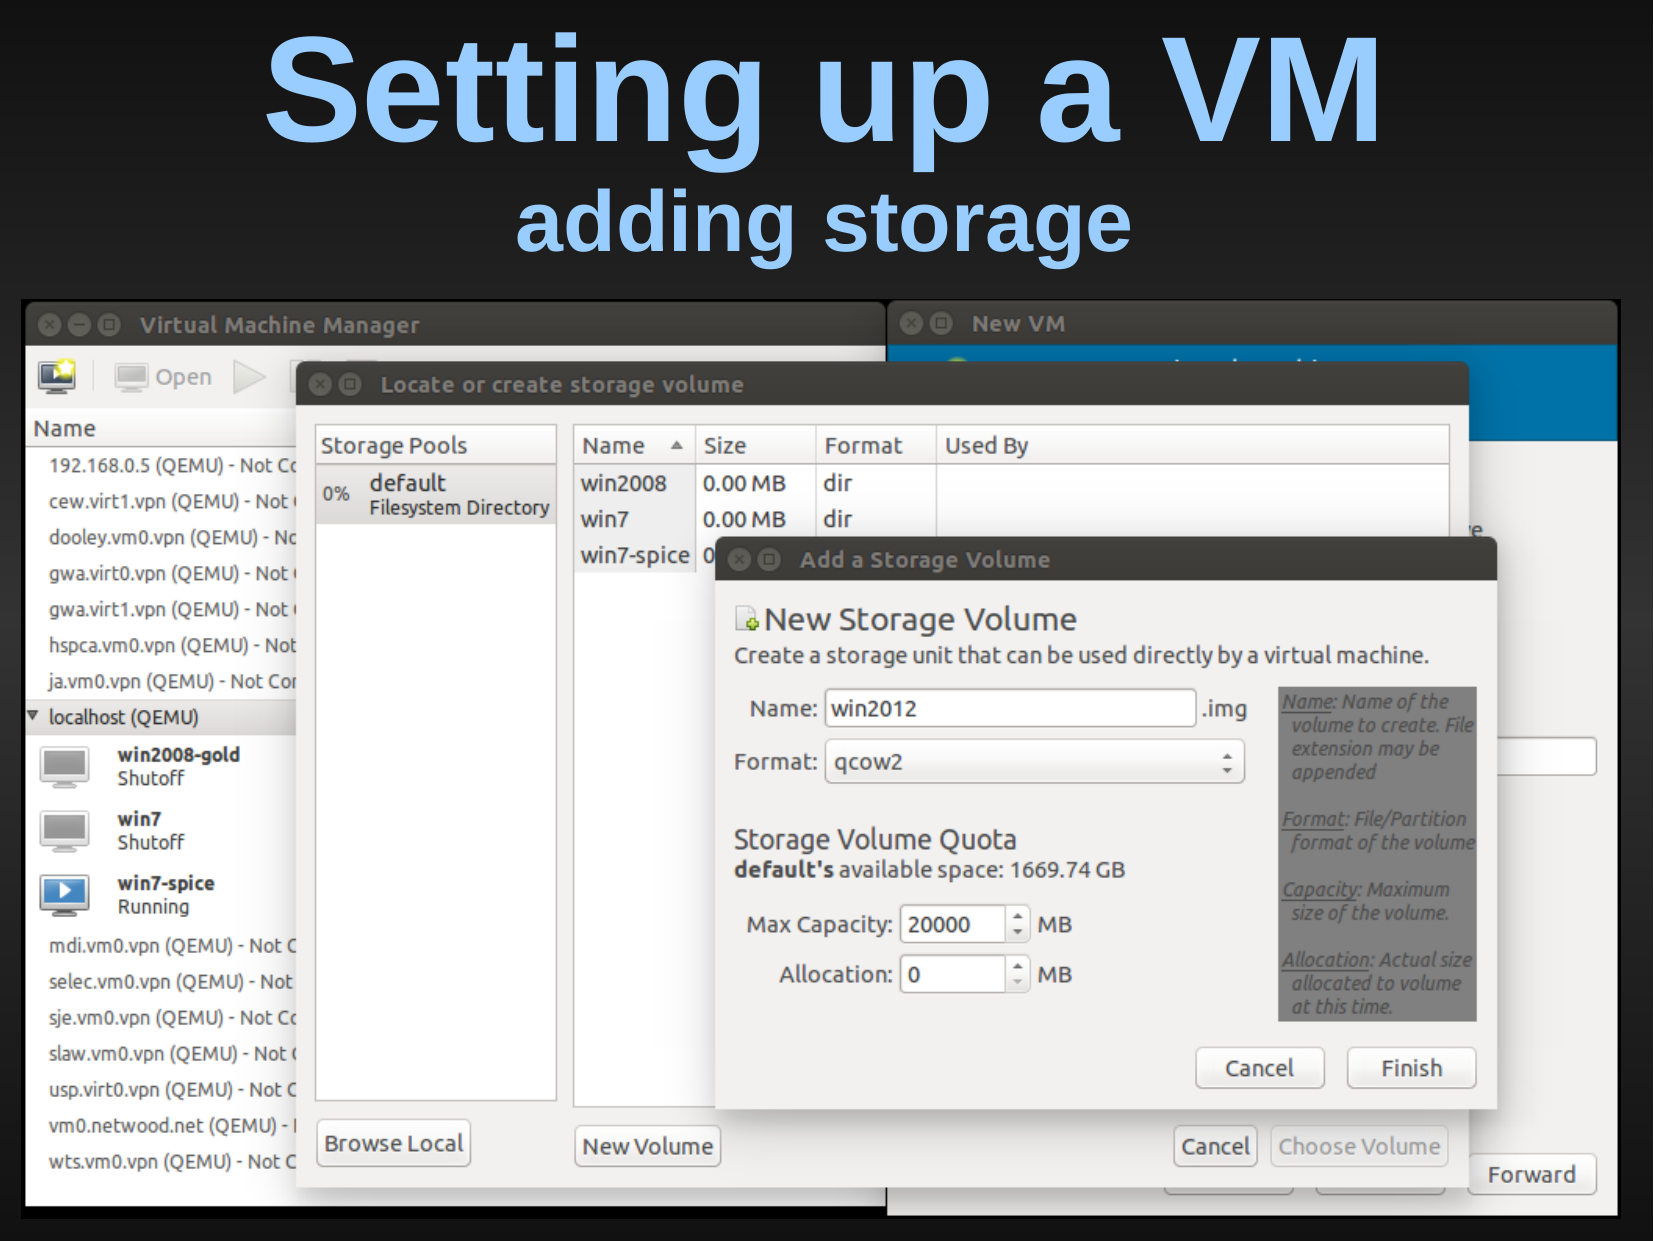

# Setting up a VM adding storage